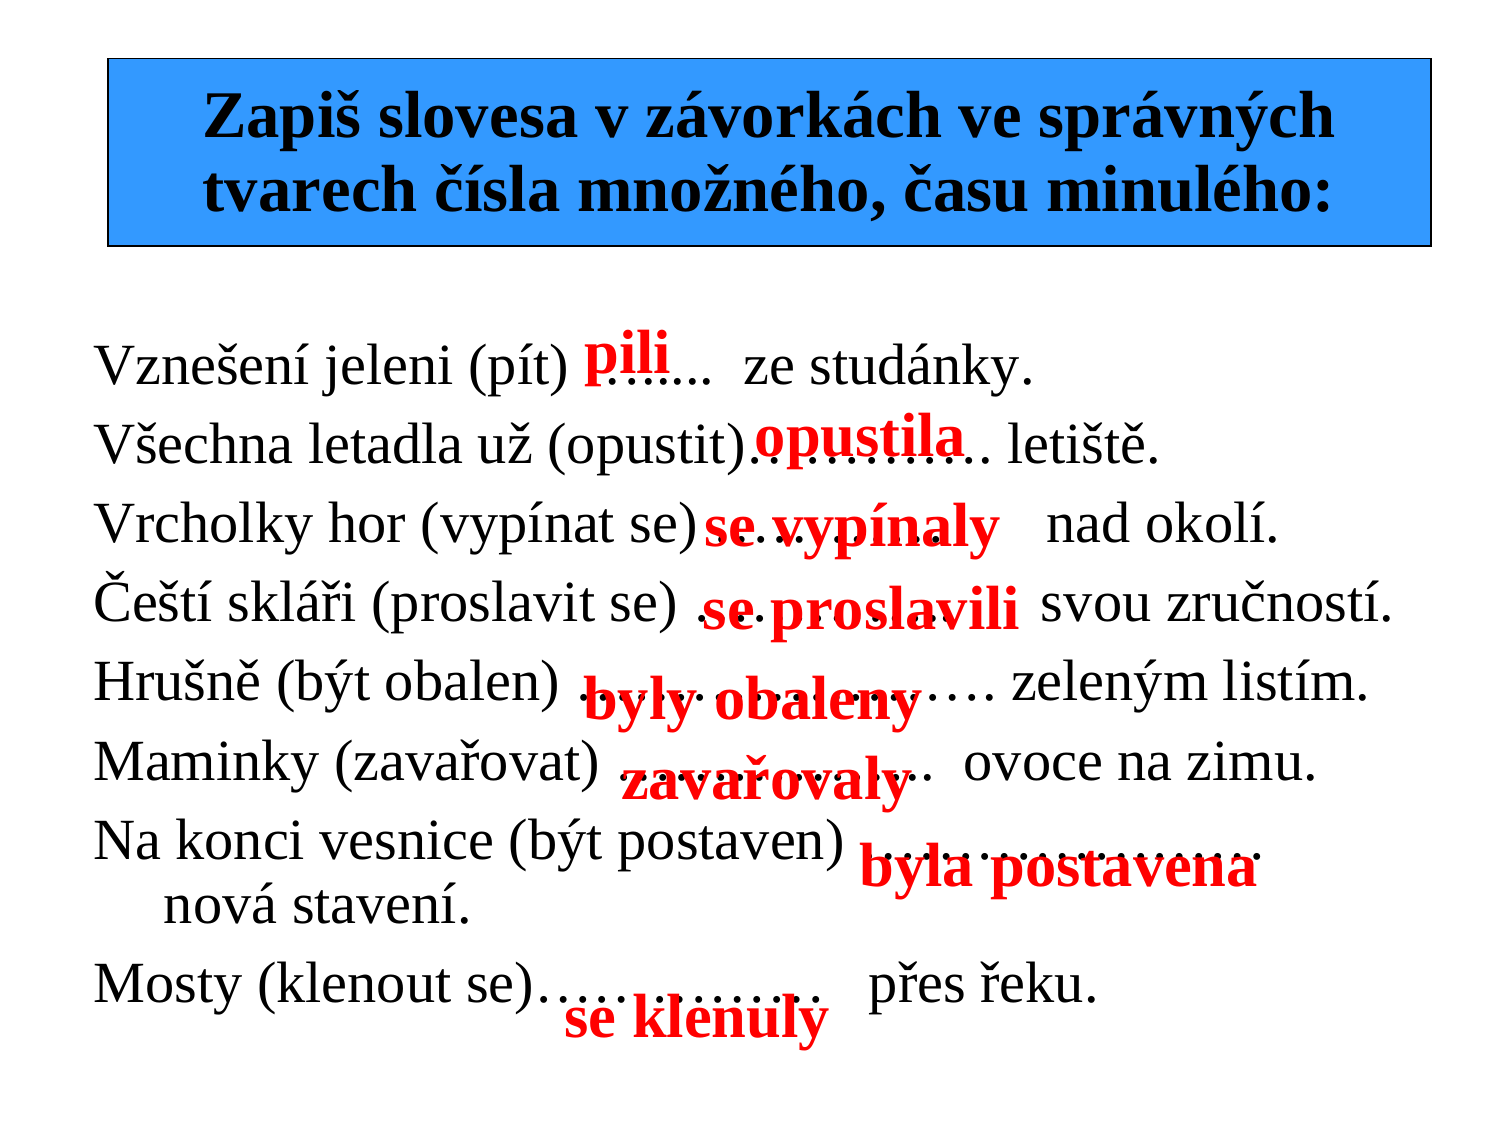

Zapiš slovesa v závorkách ve správných tvarech čísla množného, času minulého:
pili
# Vznešení jeleni (pít) …..... ze studánky.
Všechna letadla už (opustit)…………. letiště.
Vrcholky hor (vypínat se) ………… nad okolí.
Čeští skláři (proslavit se) ………….. svou zručností.
Hrušně (být obalen) …………………. zeleným listím.
Maminky (zavařovat) …………….. ovoce na zimu.
Na konci vesnice (být postaven) ………………… nová stavení.
Mosty (klenout se)…………… přes řeku.
opustila
se vypínaly
se proslavili
byly obaleny
zavařovaly
byla postavena
se klenuly